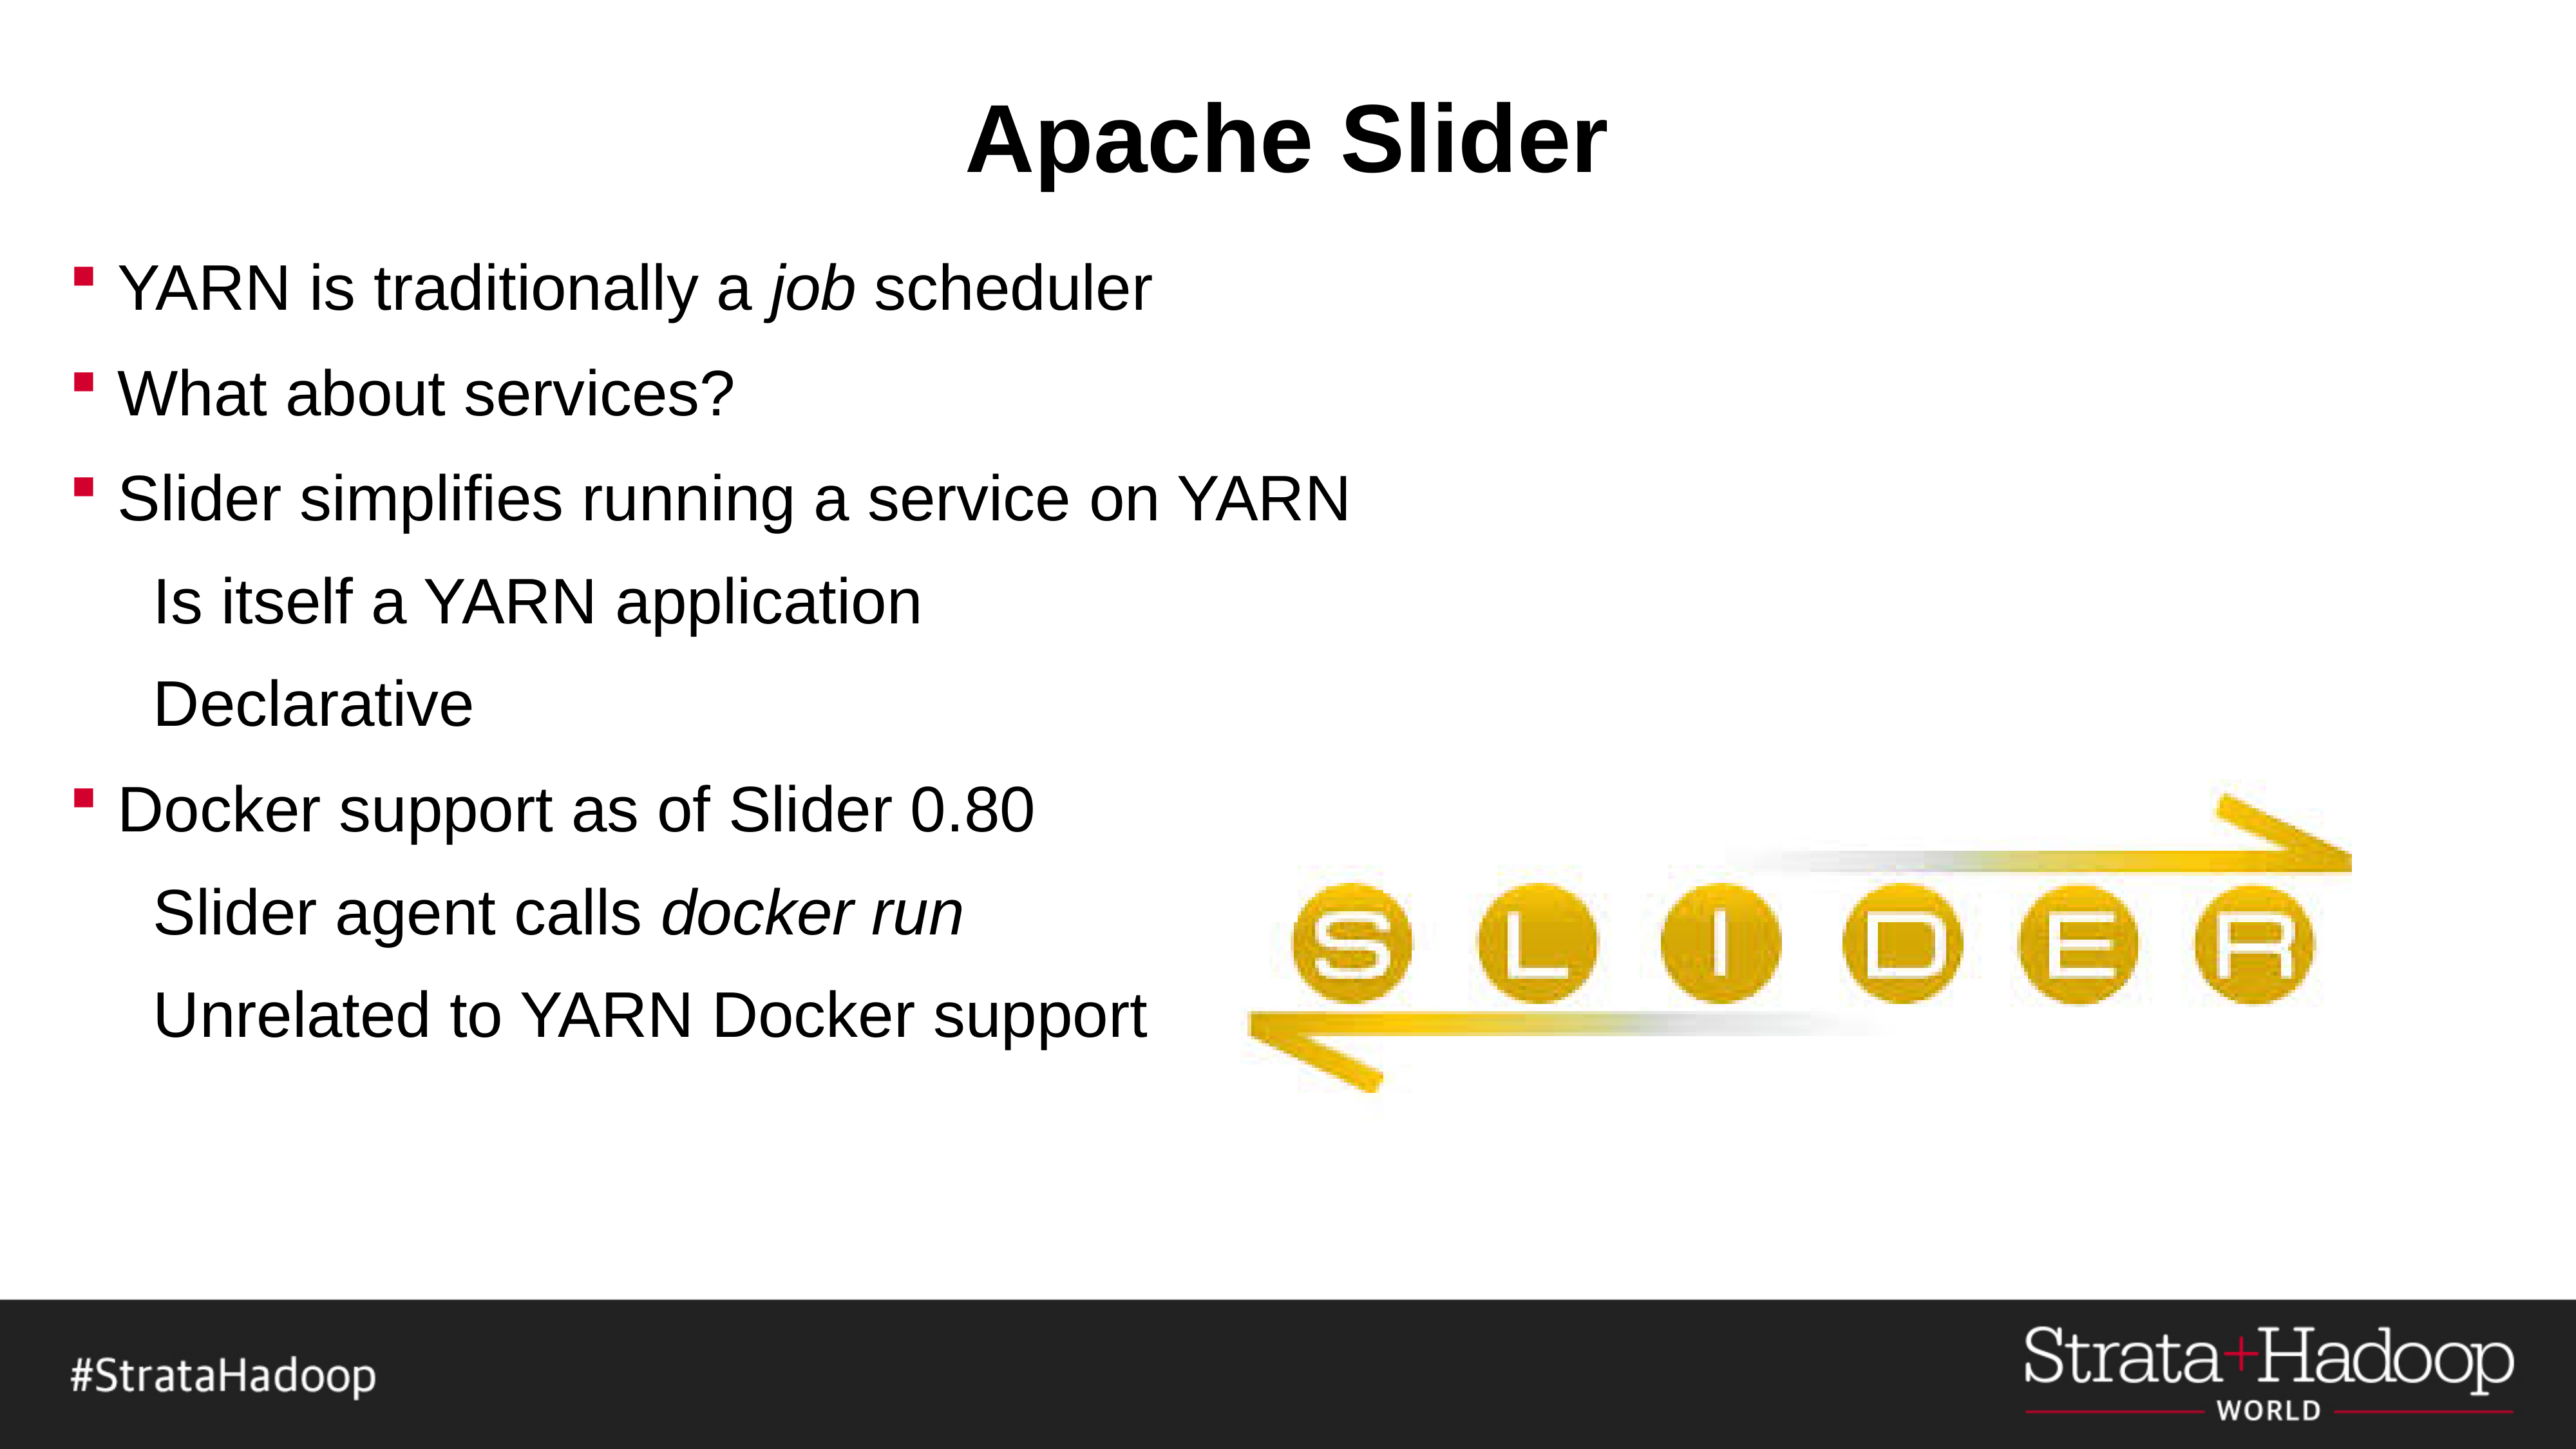

# Apache Slider
YARN is traditionally a job scheduler
What about services?
Slider simplifies running a service on YARN
Is itself a YARN application
Declarative
Docker support as of Slider 0.80
Slider agent calls docker run
Unrelated to YARN Docker support